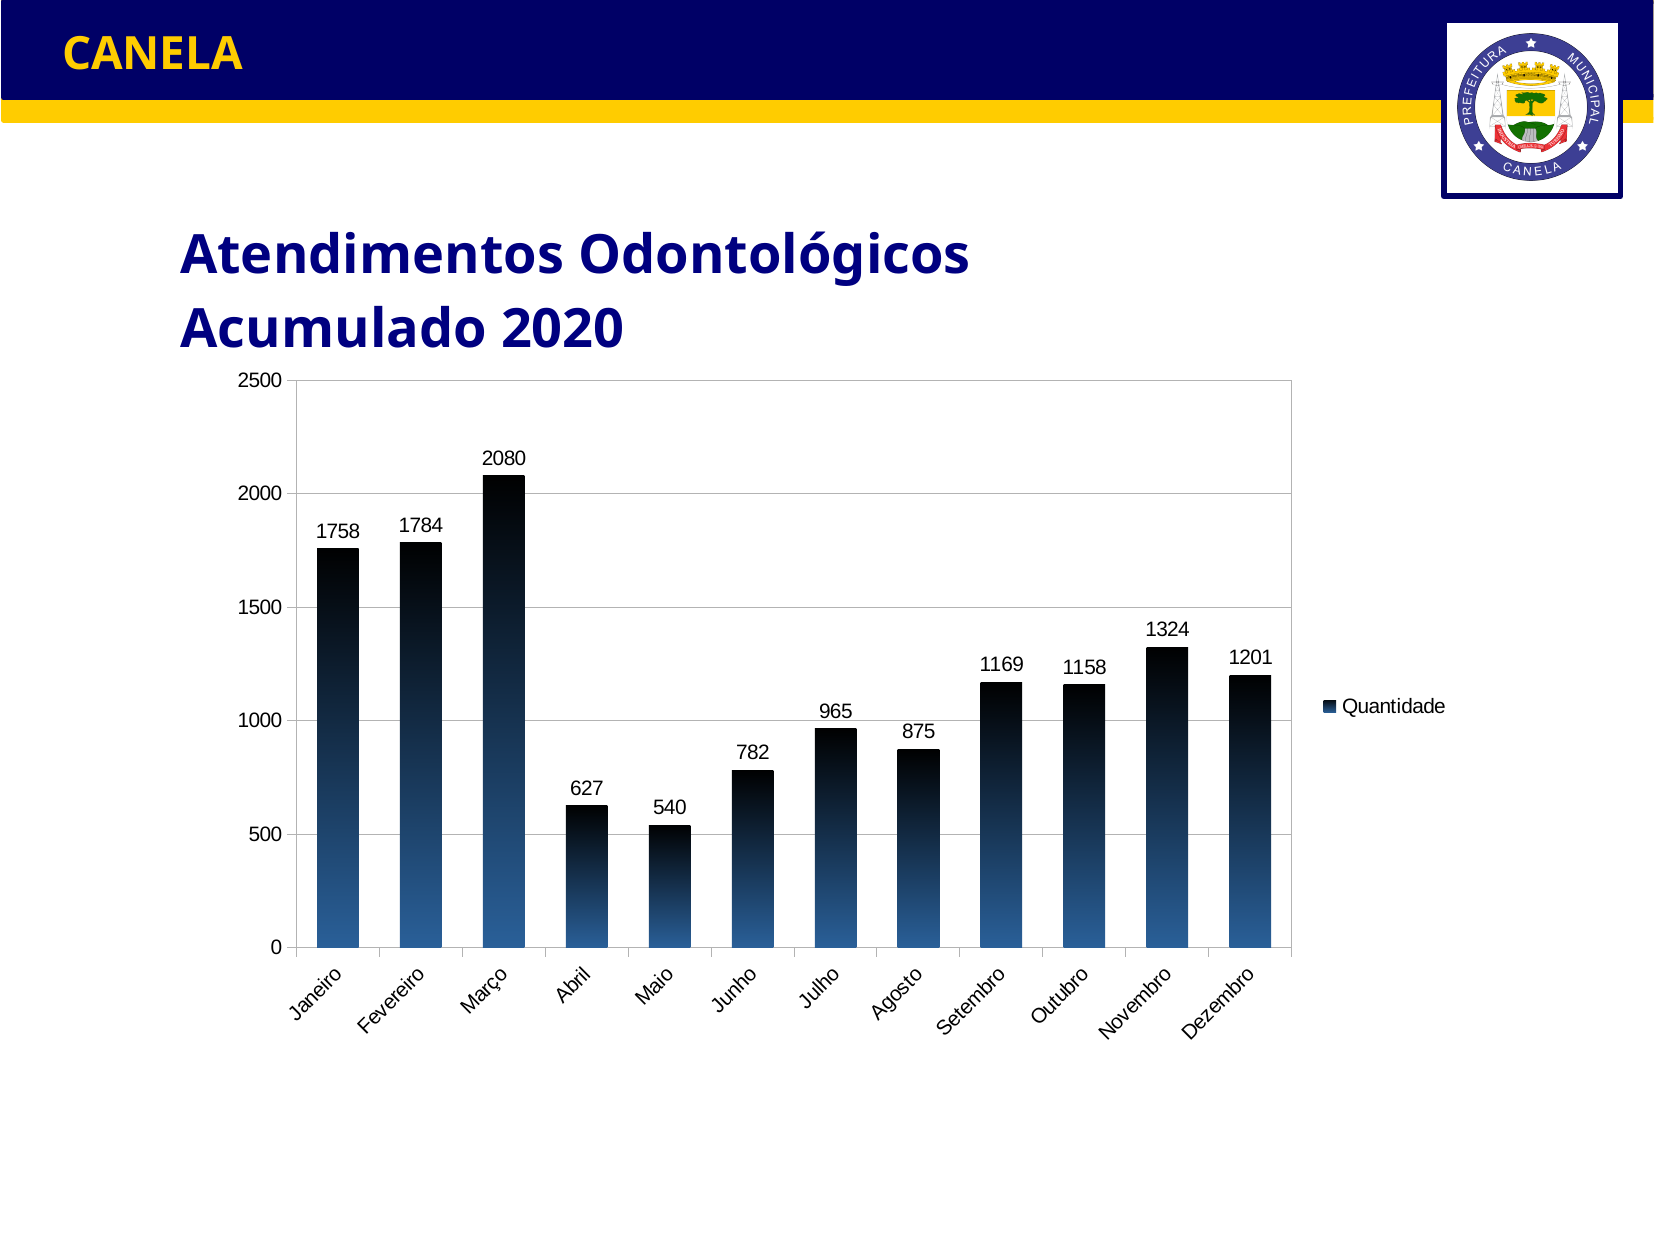

CANELA
CANELA
Atendimentos Odontológicos
Acumulado 2020
### Chart
| Category | Quantidade |
|---|---|
| Janeiro | 1758.0 |
| Fevereiro | 1784.0 |
| Março | 2080.0 |
| Abril | 627.0 |
| Maio | 540.0 |
| Junho | 782.0 |
| Julho | 965.0 |
| Agosto | 875.0 |
| Setembro | 1169.0 |
| Outubro | 1158.0 |
| Novembro | 1324.0 |
| Dezembro | 1201.0 |
### Chart
| Category | Unidades |
|---|---|
| Janeiro | 1758.0 |
| Fevereiro | 1784.0 |
| Março | 2080.0 |
| Abril | 627.0 |
| Maio | 540.0 |
| Junho | 782.0 |
| Julho | 965.0 |
| Agosto | 875.0 |
| Setembro | 1169.0 |
| Outubro | 1158.0 |
| Novembro | 1324.0 |
| Dezembro | 1201.0 |